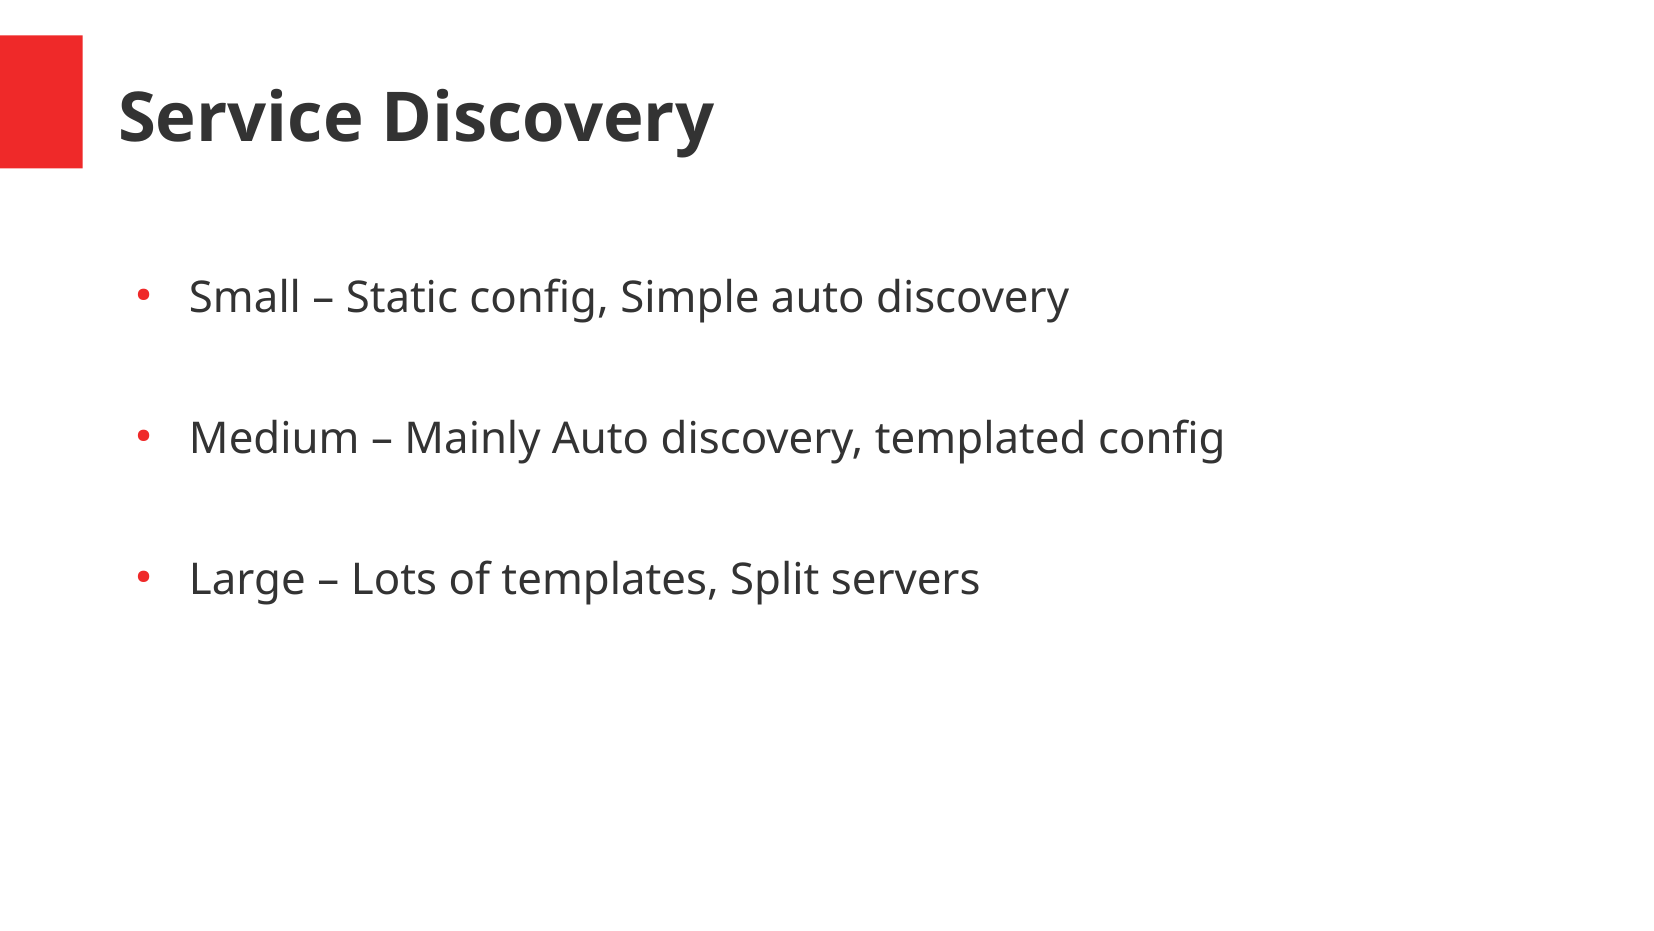

# Service Discovery
Small – Static config, Simple auto discovery
Medium – Mainly Auto discovery, templated config
Large – Lots of templates, Split servers